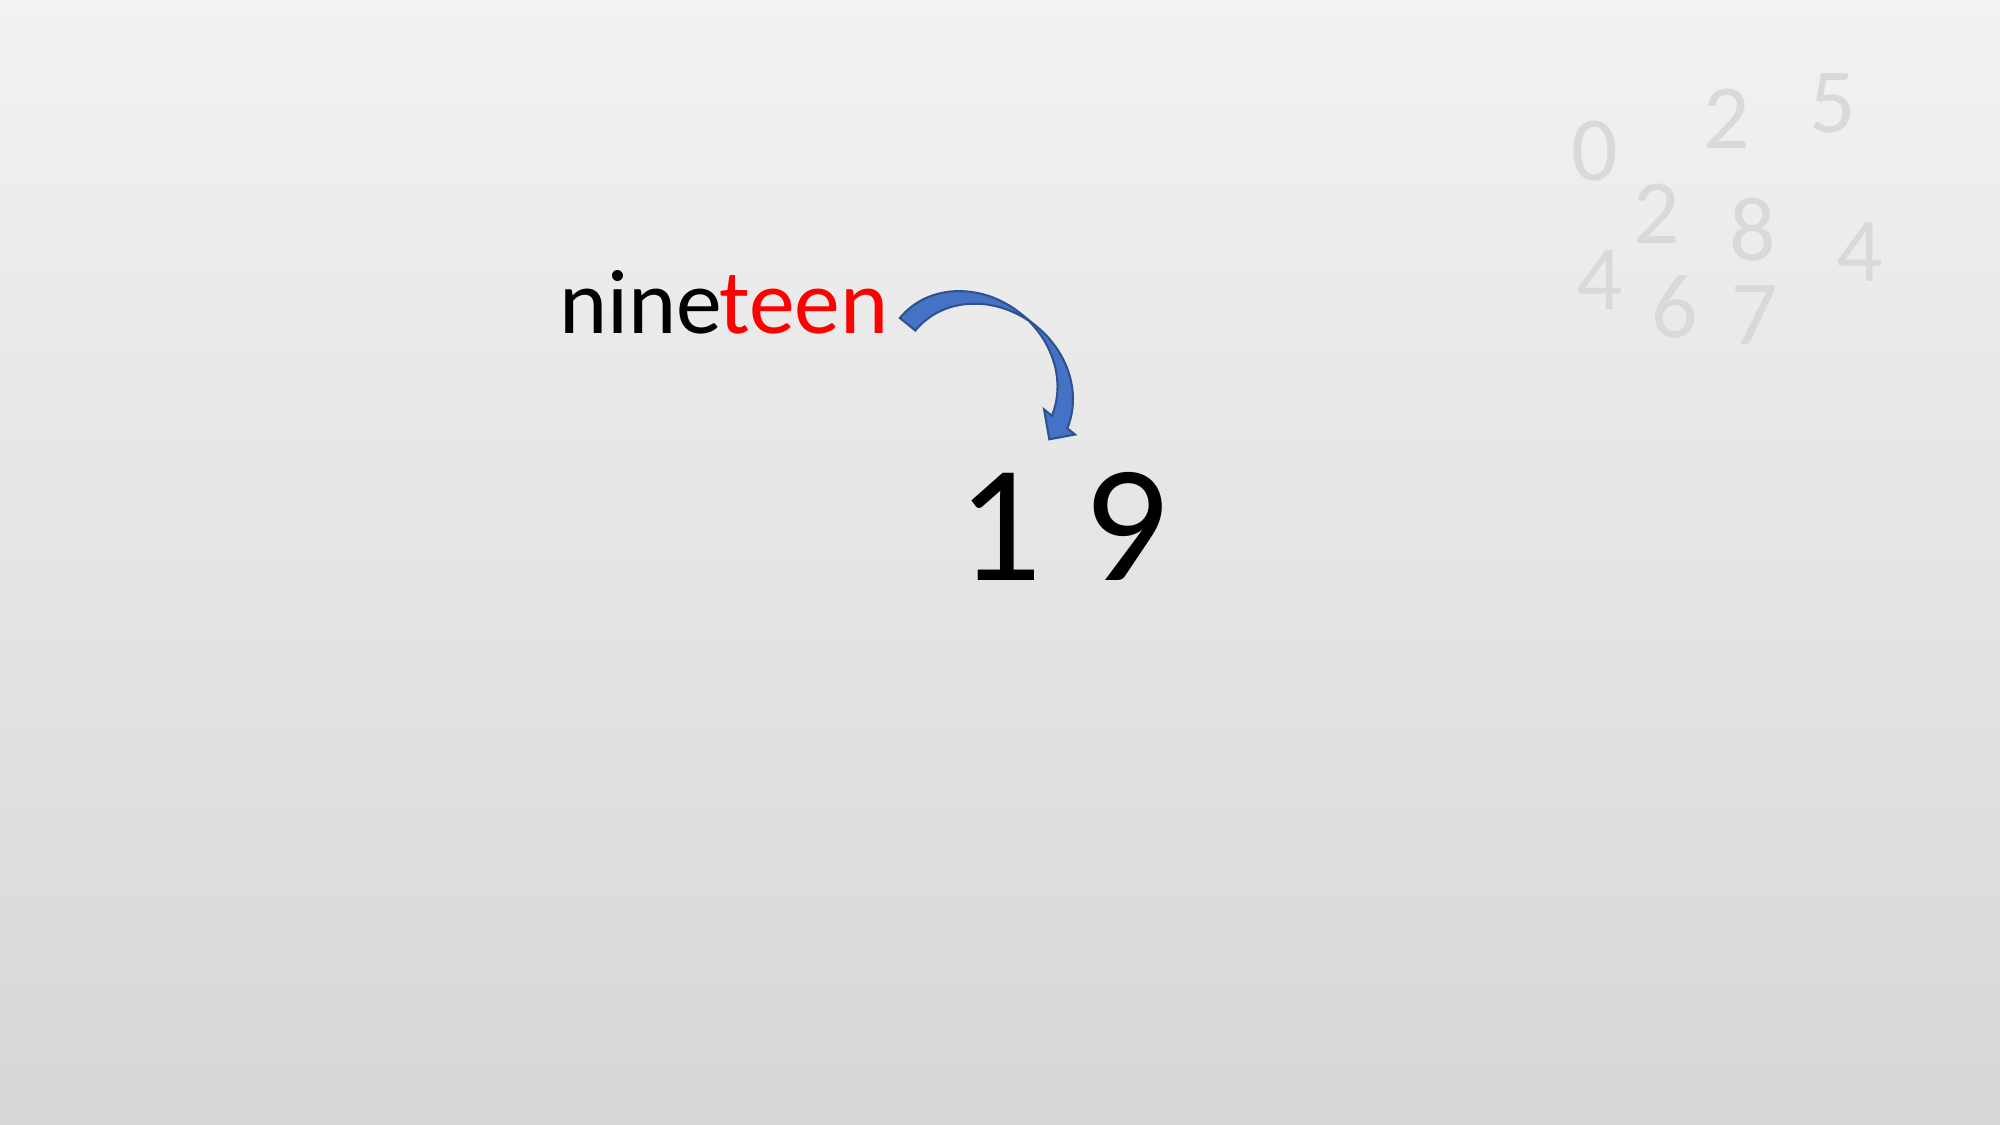

5
2
0
2
8
4
4
nine
teen
6
7
1
9